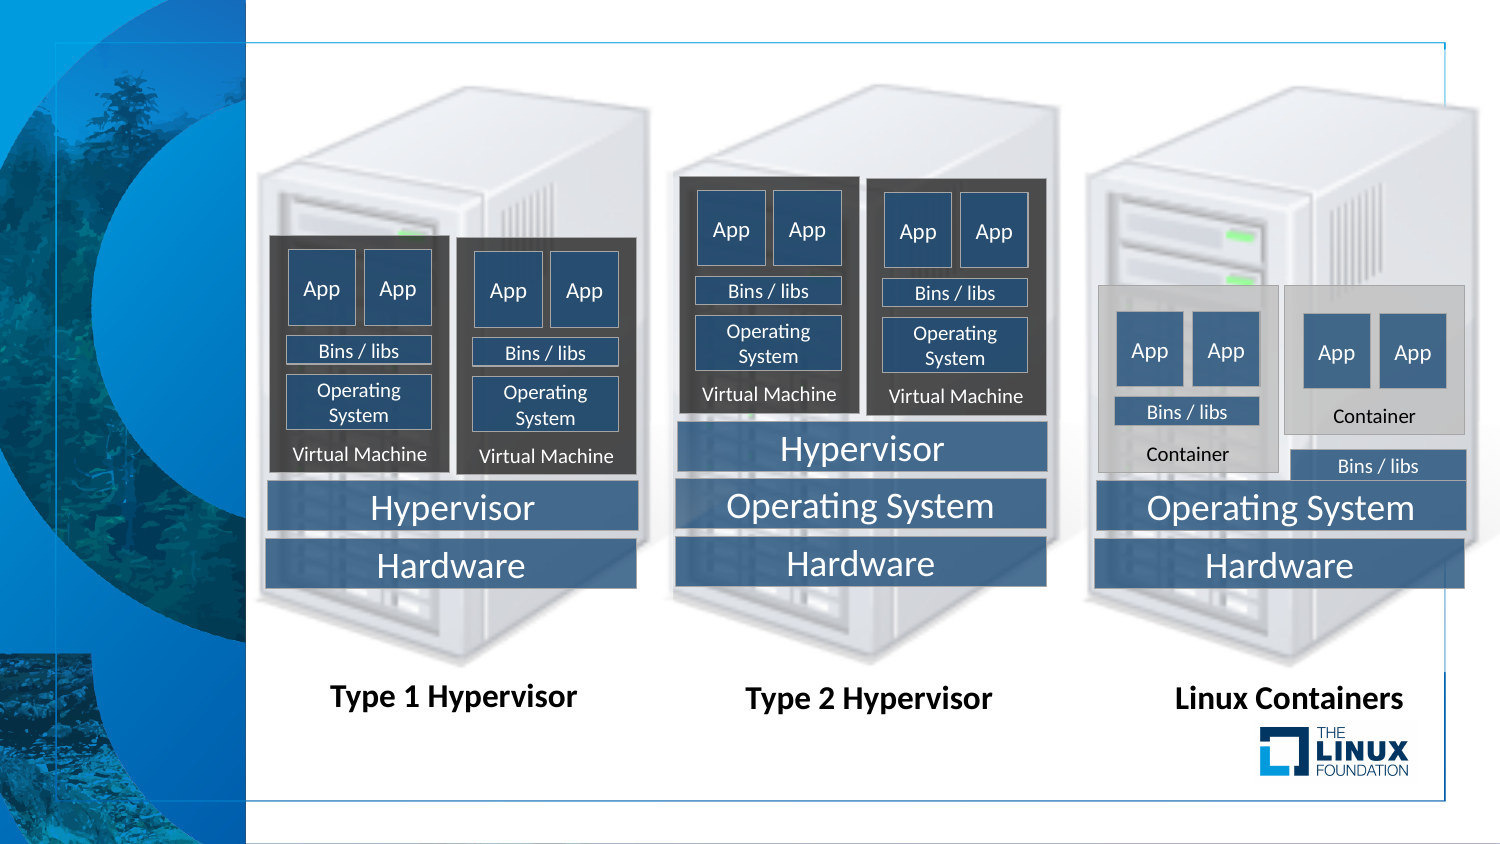

Virtual Machine
Virtual Machine
App
App
App
App
Virtual Machine
Virtual Machine
App
App
App
App
Bins / libs
Bins / libs
Container
Container
App
App
App
App
Operating System
Operating System
Bins / libs
Bins / libs
Operating System
Operating System
Bins / libs
Hypervisor
Bins / libs
Operating System
Hypervisor
Operating System
Hardware
Hardware
Hardware
Type 1 Hypervisor
Type 2 Hypervisor
Linux Containers